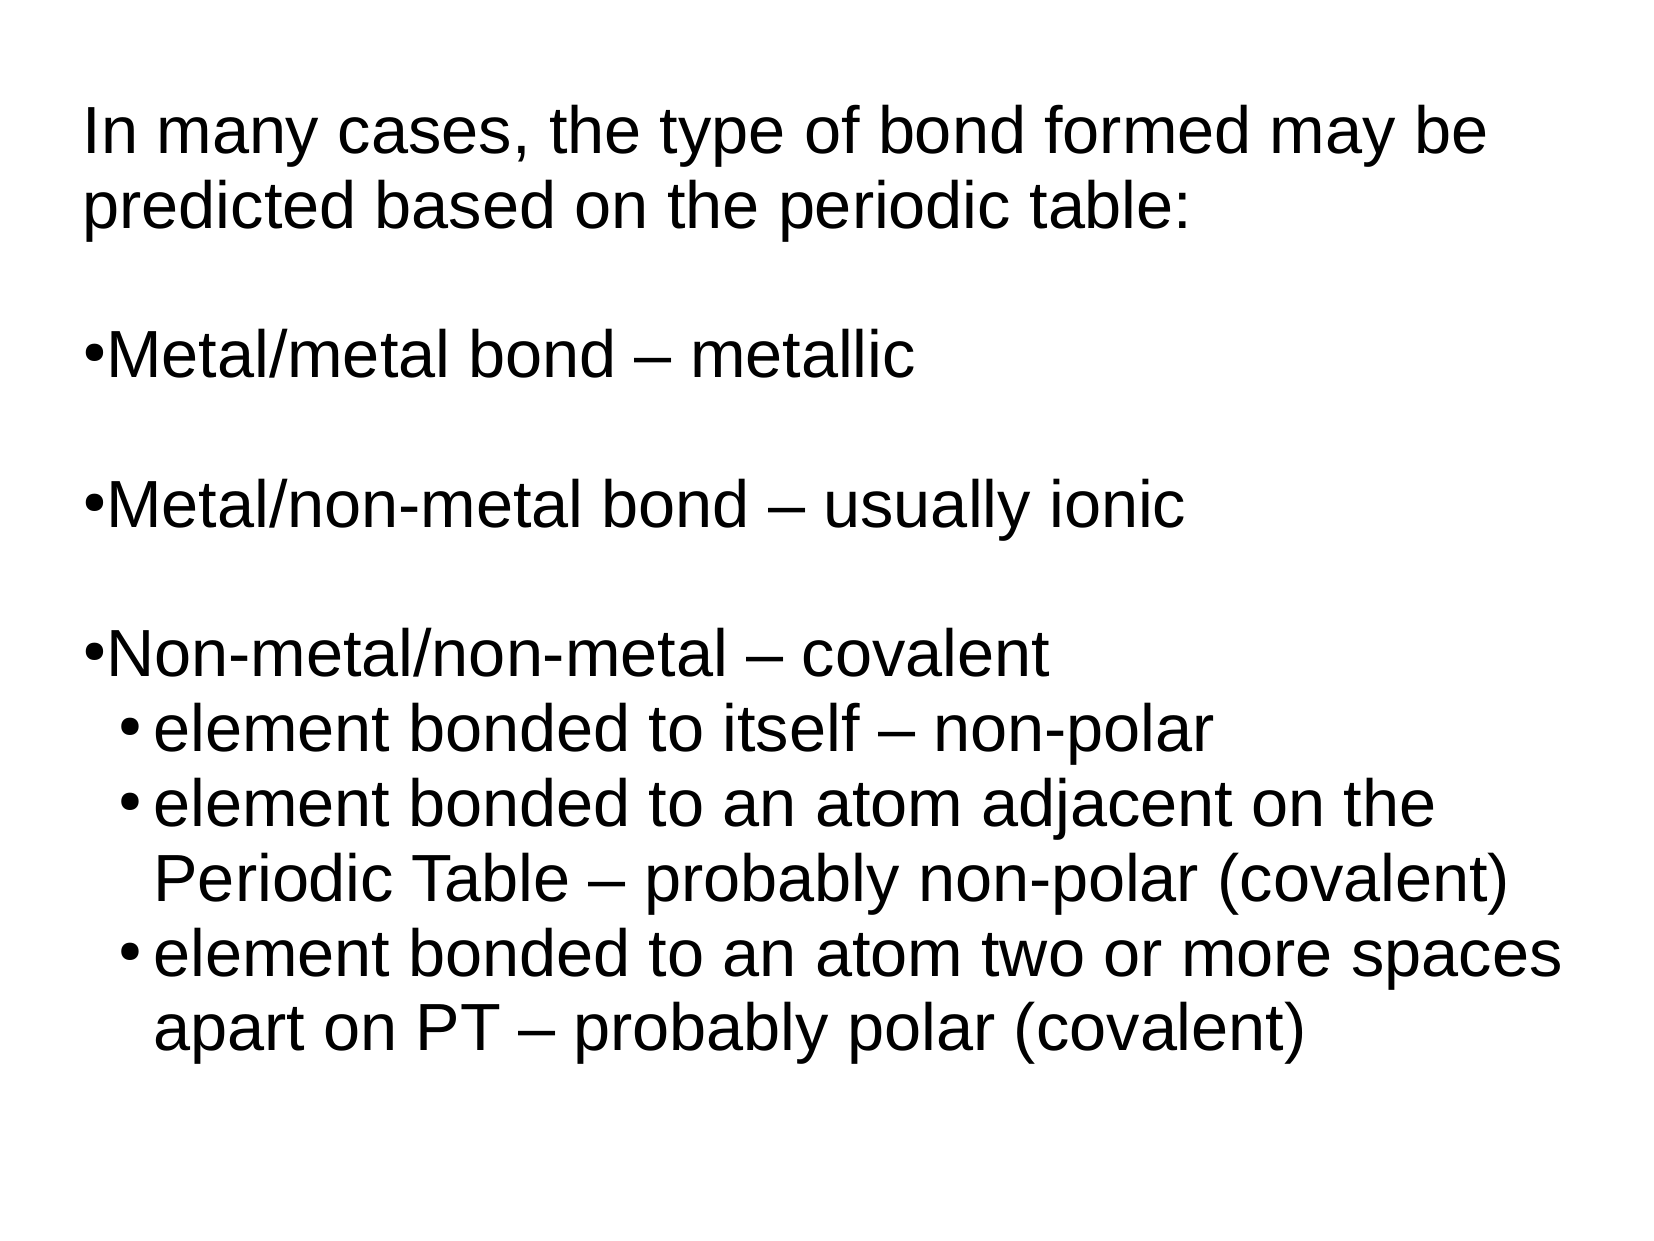

# In many cases, the type of bond formed may be predicted based on the periodic table:
Metal/metal bond – metallic
Metal/non-metal bond – usually ionic
Non-metal/non-metal – covalent
element bonded to itself – non-polar
element bonded to an atom adjacent on the Periodic Table – probably non-polar (covalent)
element bonded to an atom two or more spaces apart on PT – probably polar (covalent)